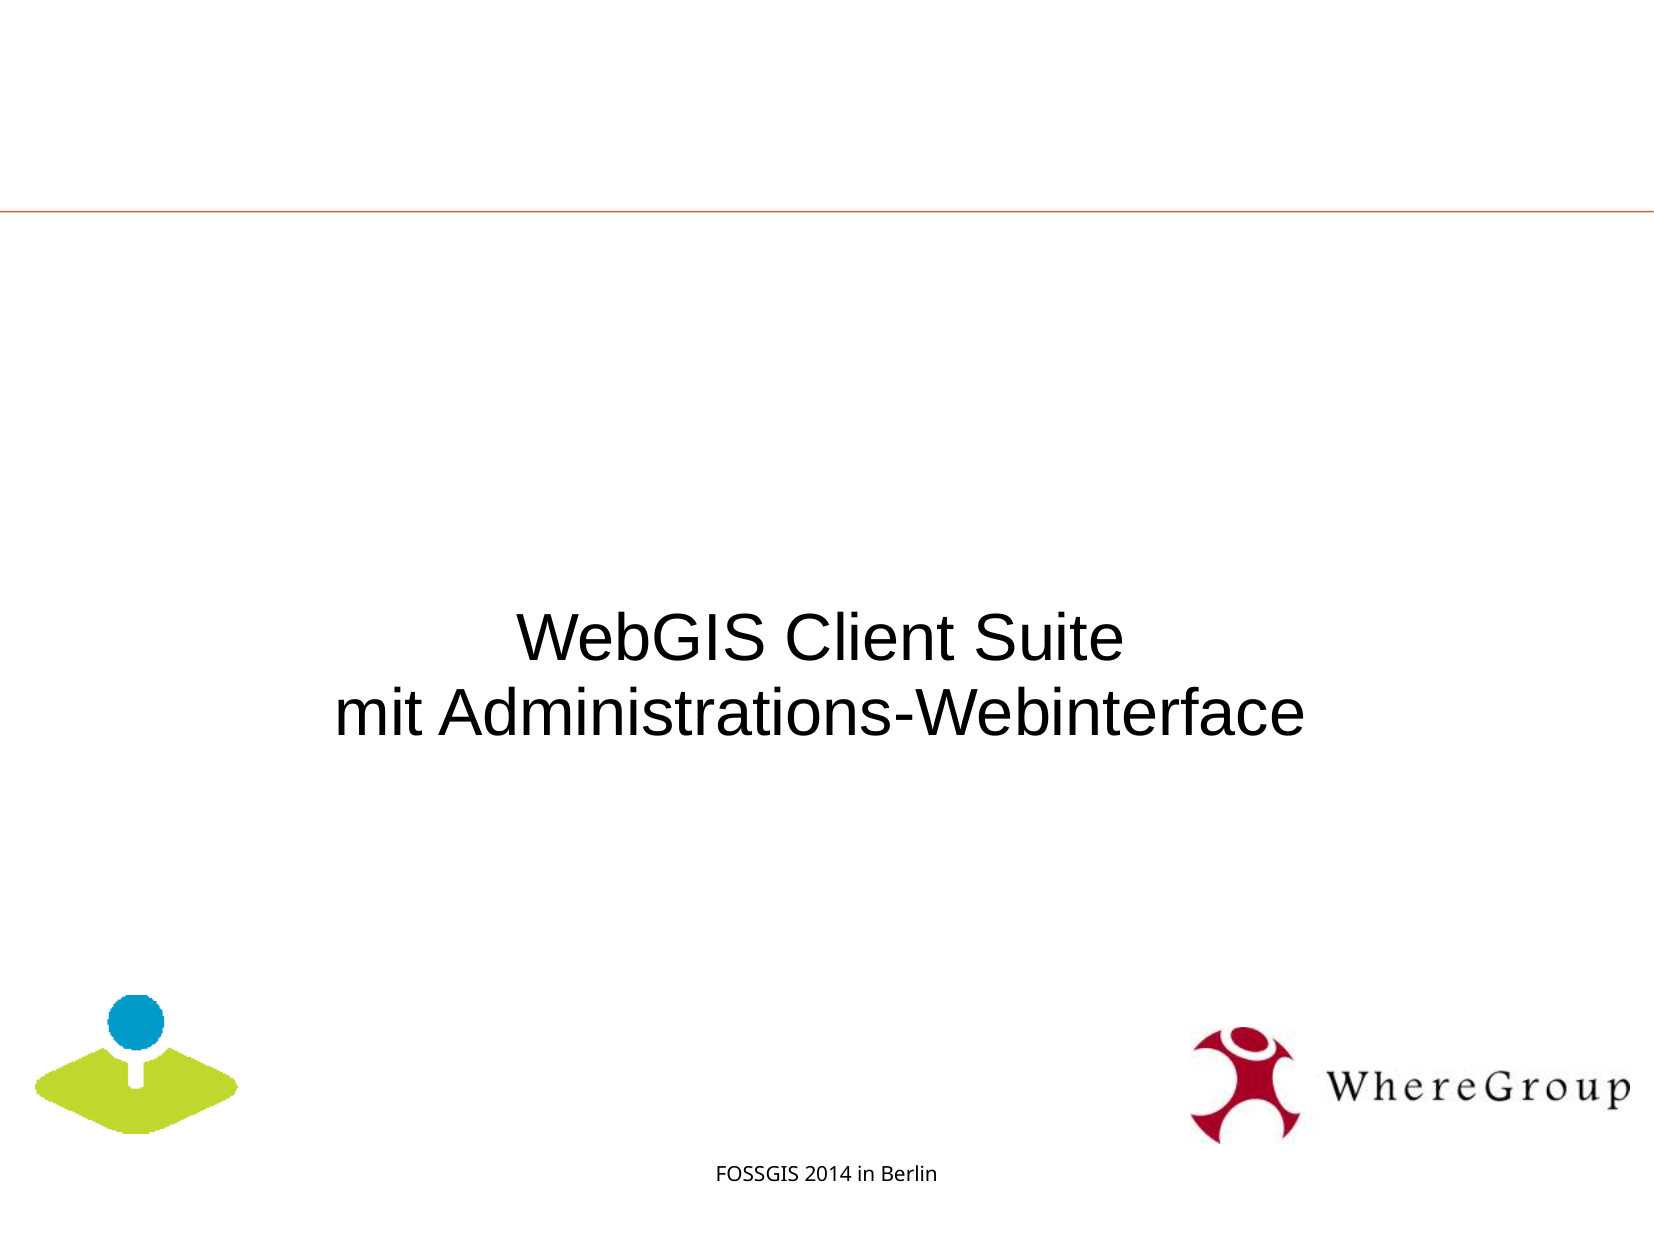

# WebGIS Client Suite
mit Administrations-Webinterface
Mapbender - Einführung zum Mapbender Projekt (Astrid Ede)